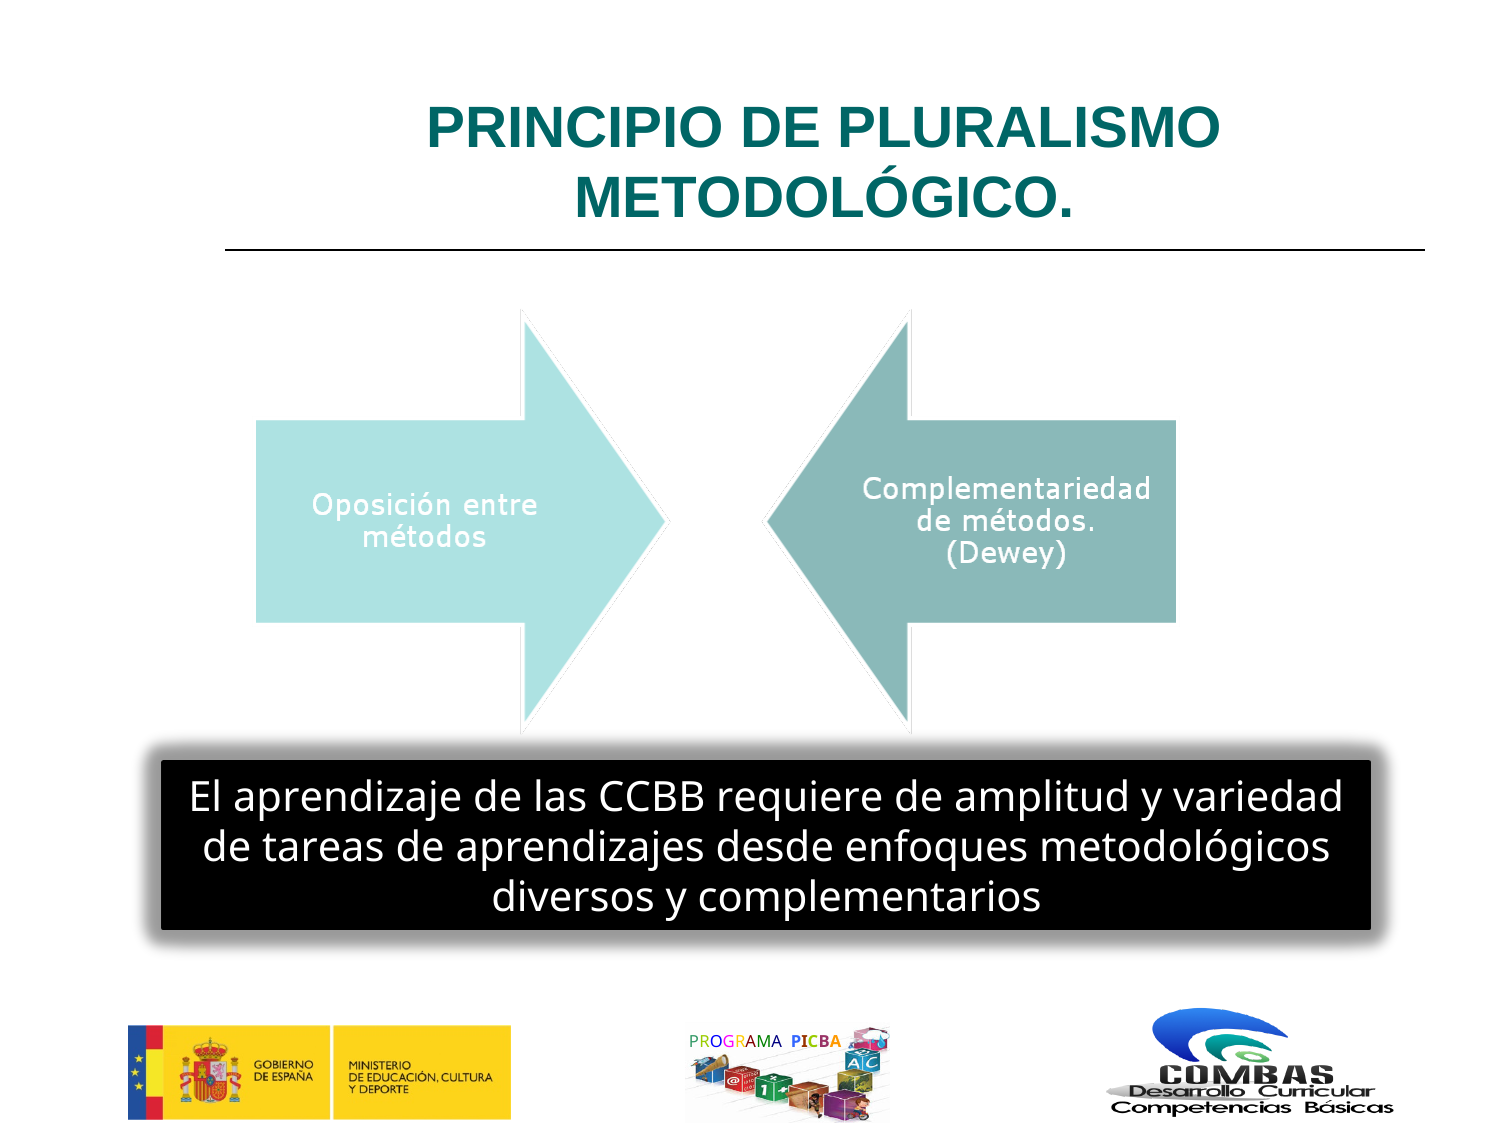

# PRINCIPIO DE PLURALISMO METODOLÓGICO.
El aprendizaje de las CCBB requiere de amplitud y variedad de tareas de aprendizajes desde enfoques metodológicos diversos y complementarios
PROGRAMA PICBA